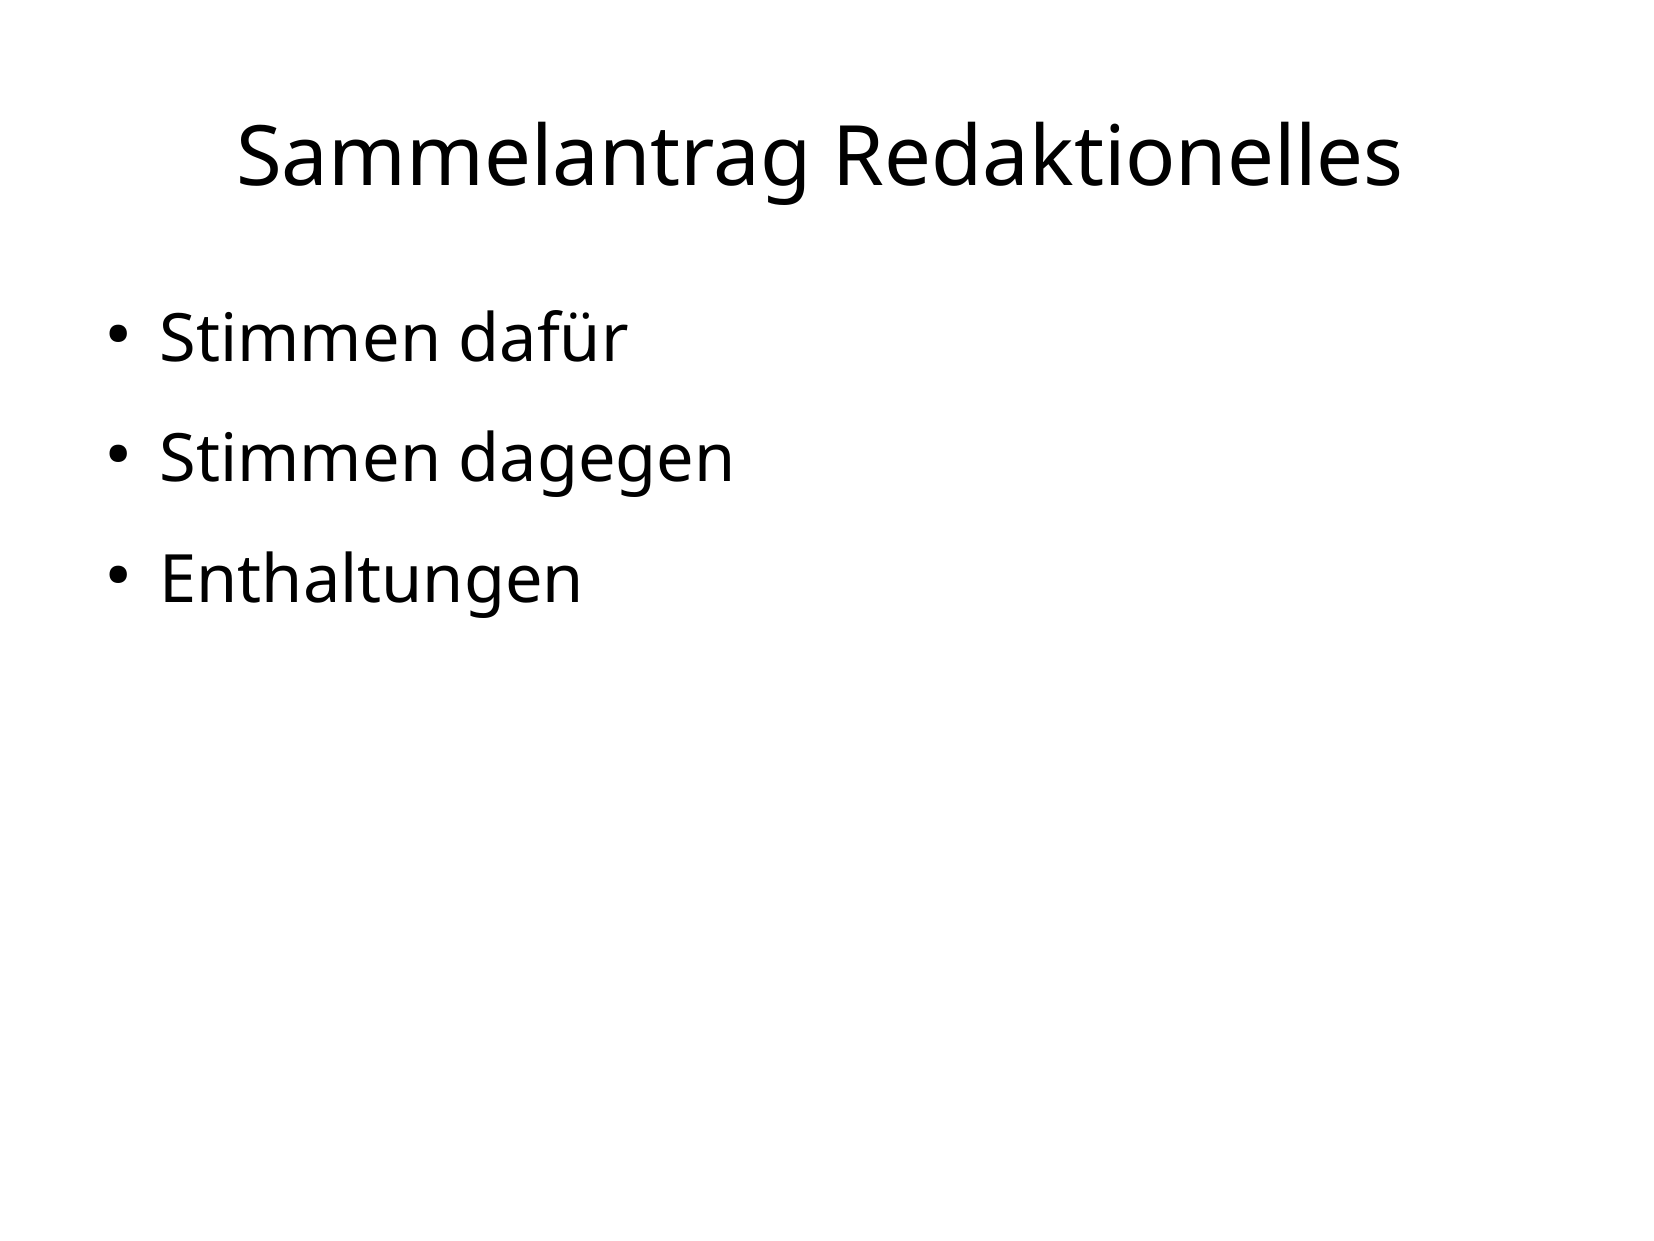

# Sammelantrag Redaktionelles
Stimmen dafür
Stimmen dagegen
Enthaltungen